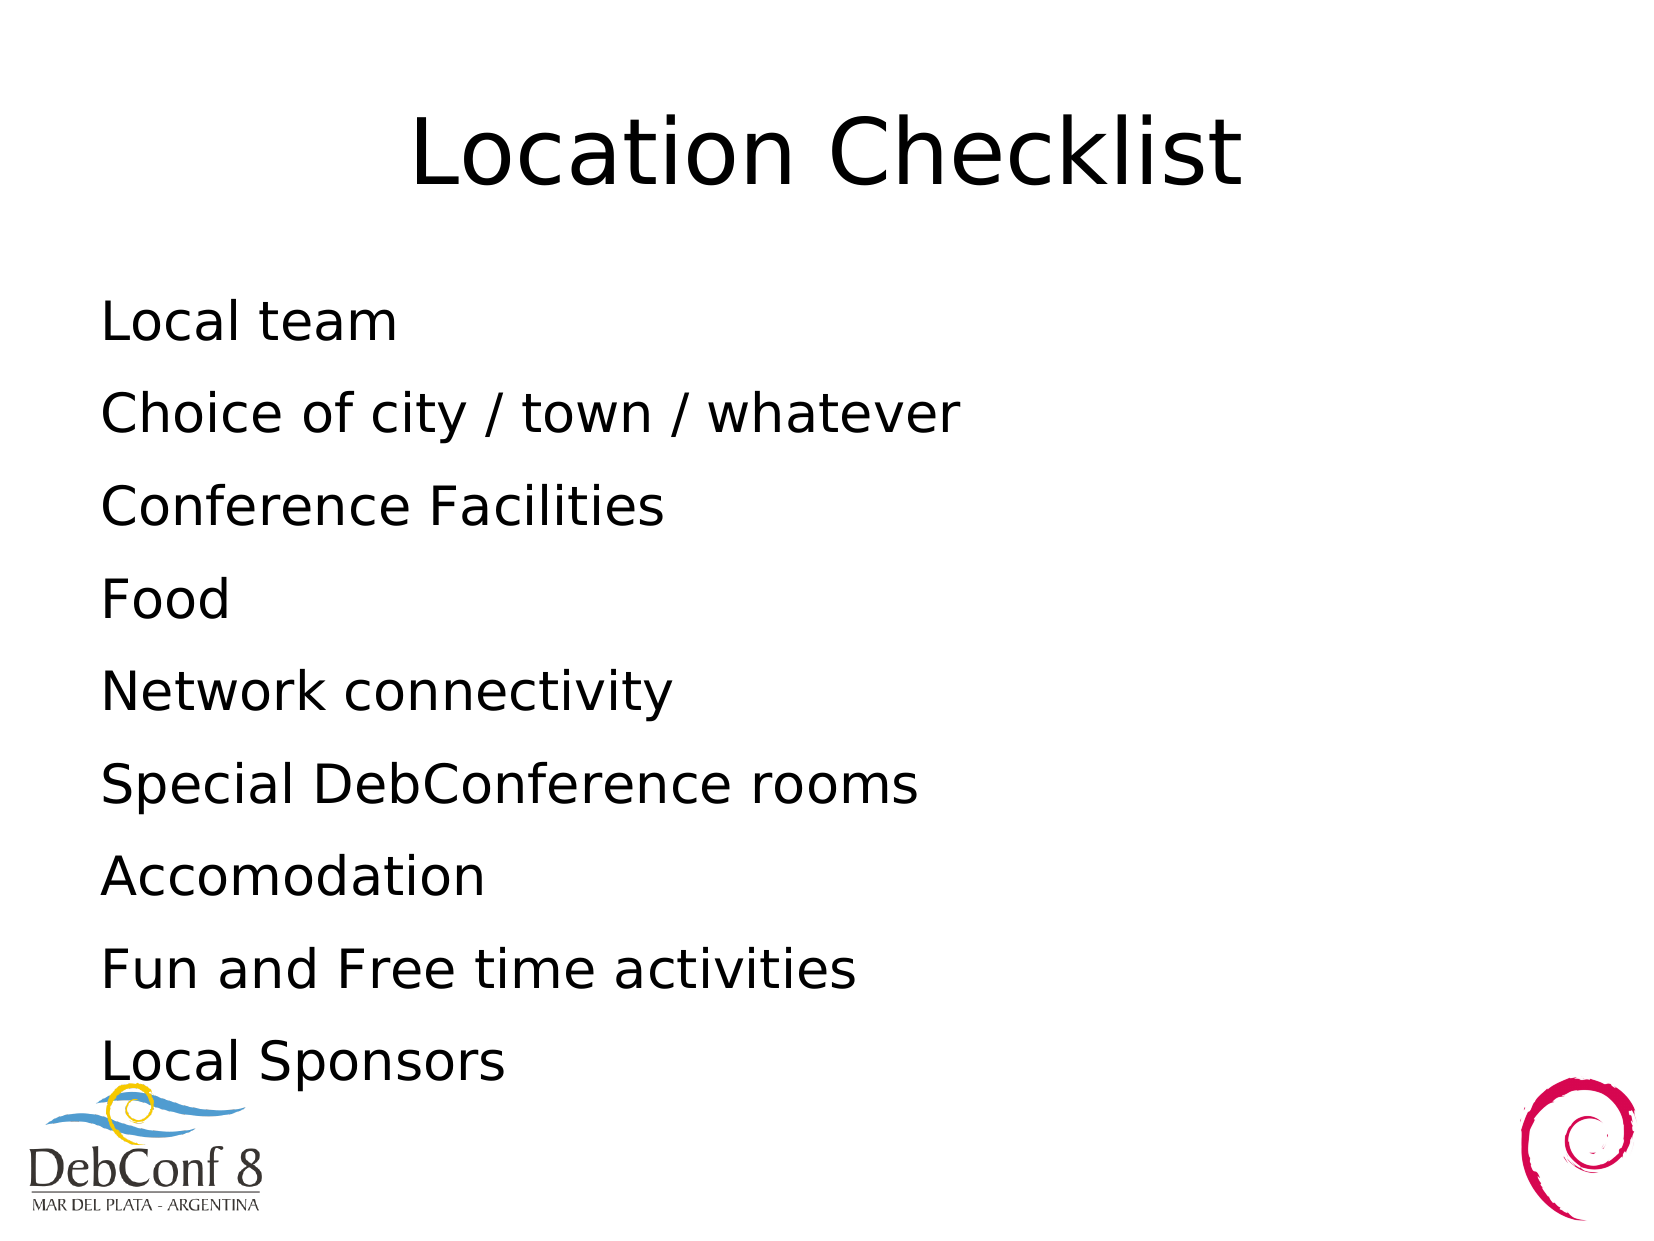

# Location Checklist
Local team
Choice of city / town / whatever
Conference Facilities
Food
Network connectivity
Special DebConference rooms
Accomodation
Fun and Free time activities
Local Sponsors